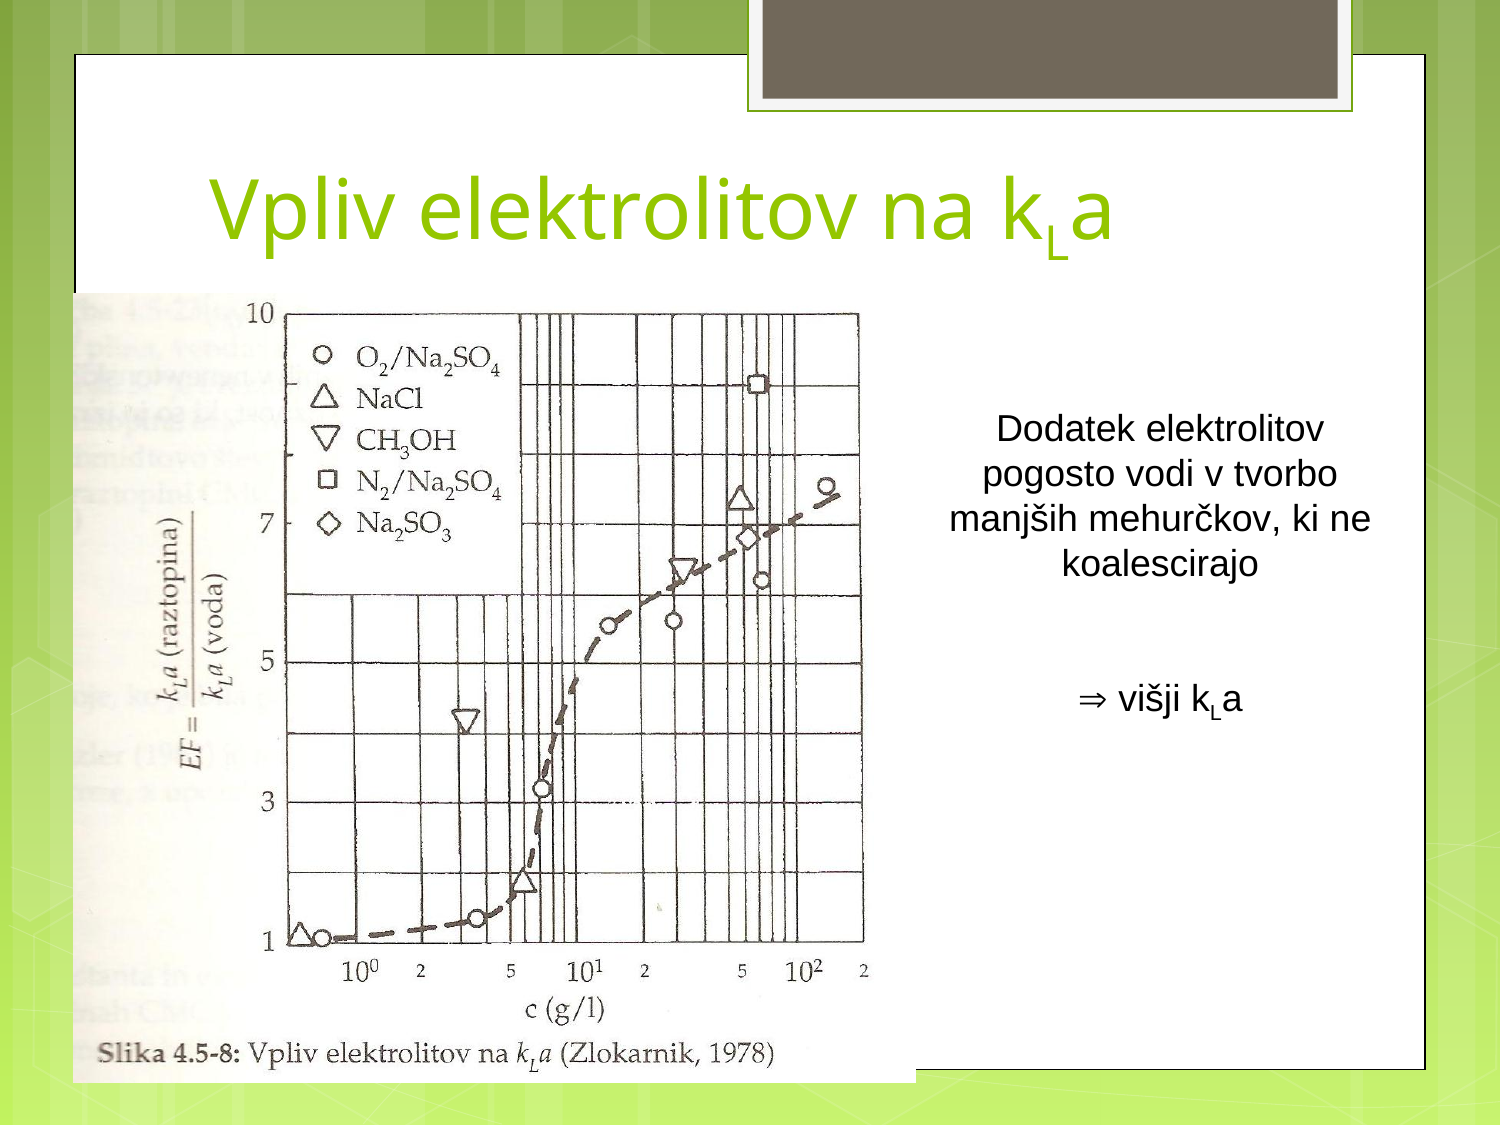

# Vpliv elektrolitov na kLa
Dodatek elektrolitov pogosto vodi v tvorbo manjših mehurčkov, ki ne koalescirajo
 višji kLa